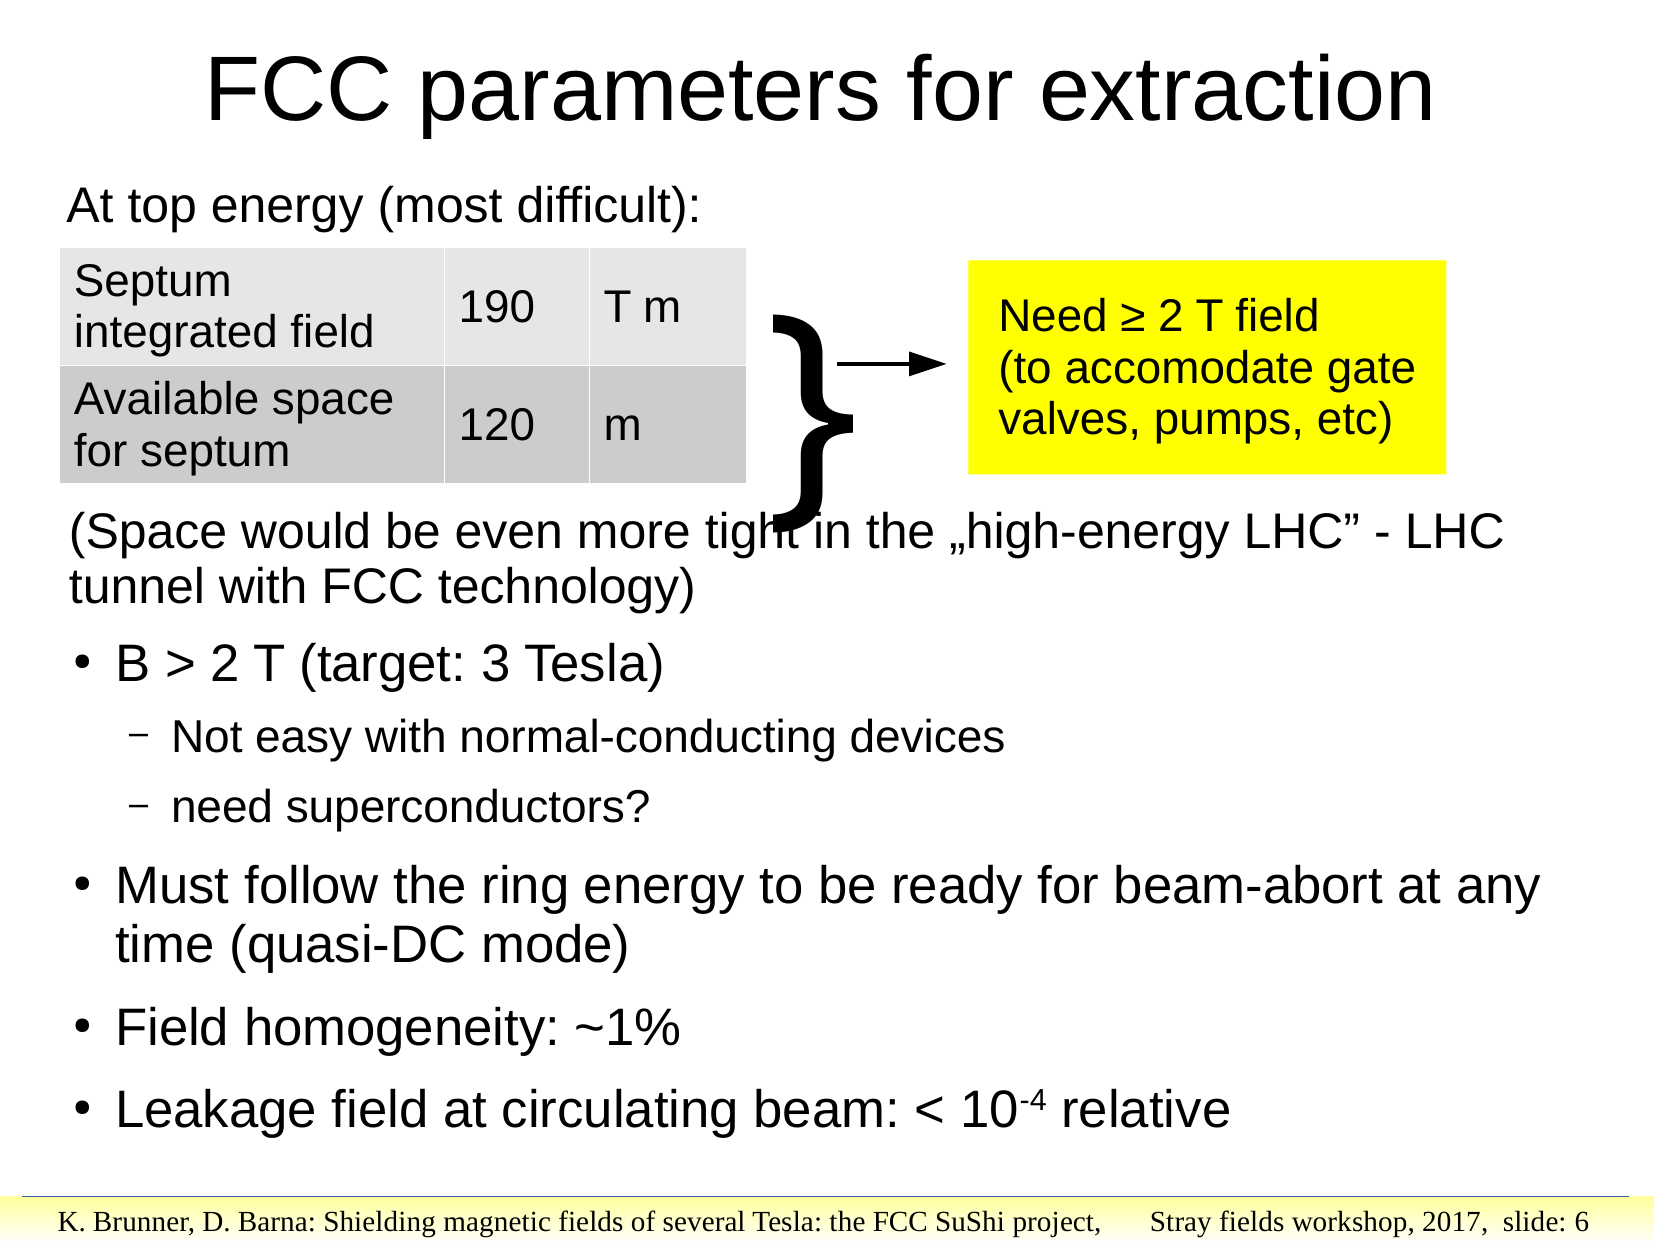

# FCC parameters for extraction
At top energy (most difficult):
}
| Septum integrated field | 190 | T m |
| --- | --- | --- |
| Available space for septum | 120 | m |
Need ≥ 2 T field
(to accomodate gate
valves, pumps, etc)
(Space would be even more tight in the „high-energy LHC” - LHC tunnel with FCC technology)
B > 2 T (target: 3 Tesla)
Not easy with normal-conducting devices
need superconductors?
Must follow the ring energy to be ready for beam-abort at any time (quasi-DC mode)
Field homogeneity: ~1%
Leakage field at circulating beam: < 10-4 relative
asdasdasda